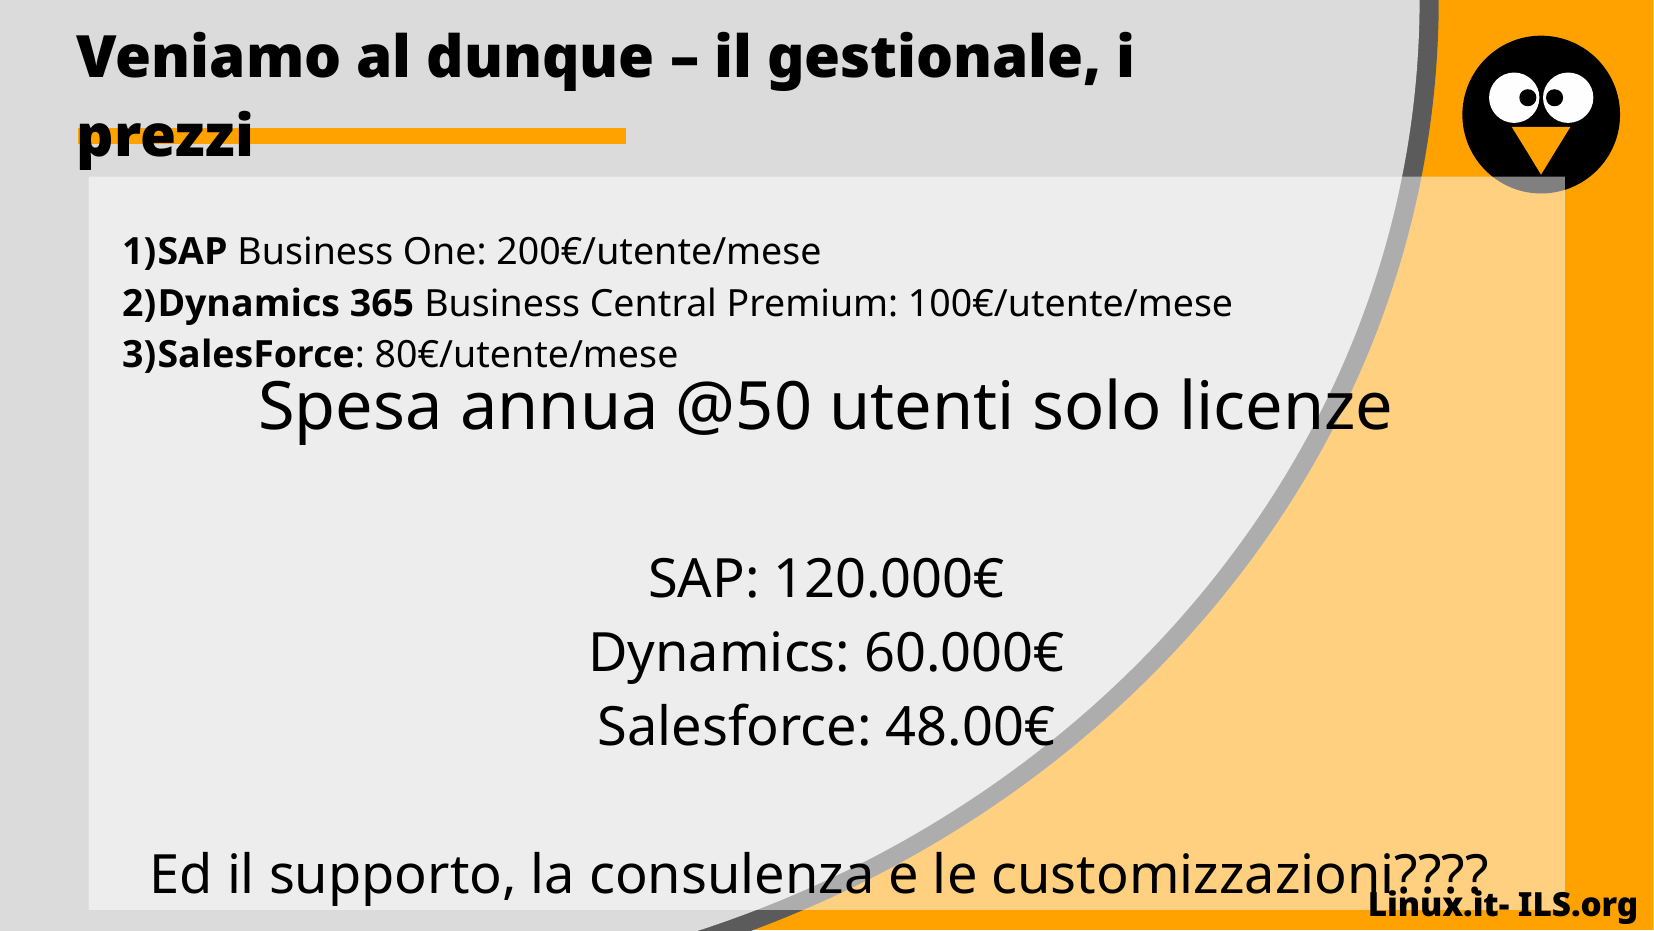

Veniamo al dunque – il gestionale, i prezzi
# Spesa annua @50 utenti solo licenze
SAP: 120.000€
Dynamics: 60.000€
Salesforce: 48.00€
Ed il supporto, la consulenza e le customizzazioni????
SAP Business One: 200€/utente/mese
Dynamics 365 Business Central Premium: 100€/utente/mese
SalesForce: 80€/utente/mese
Linux.it- ILS.org